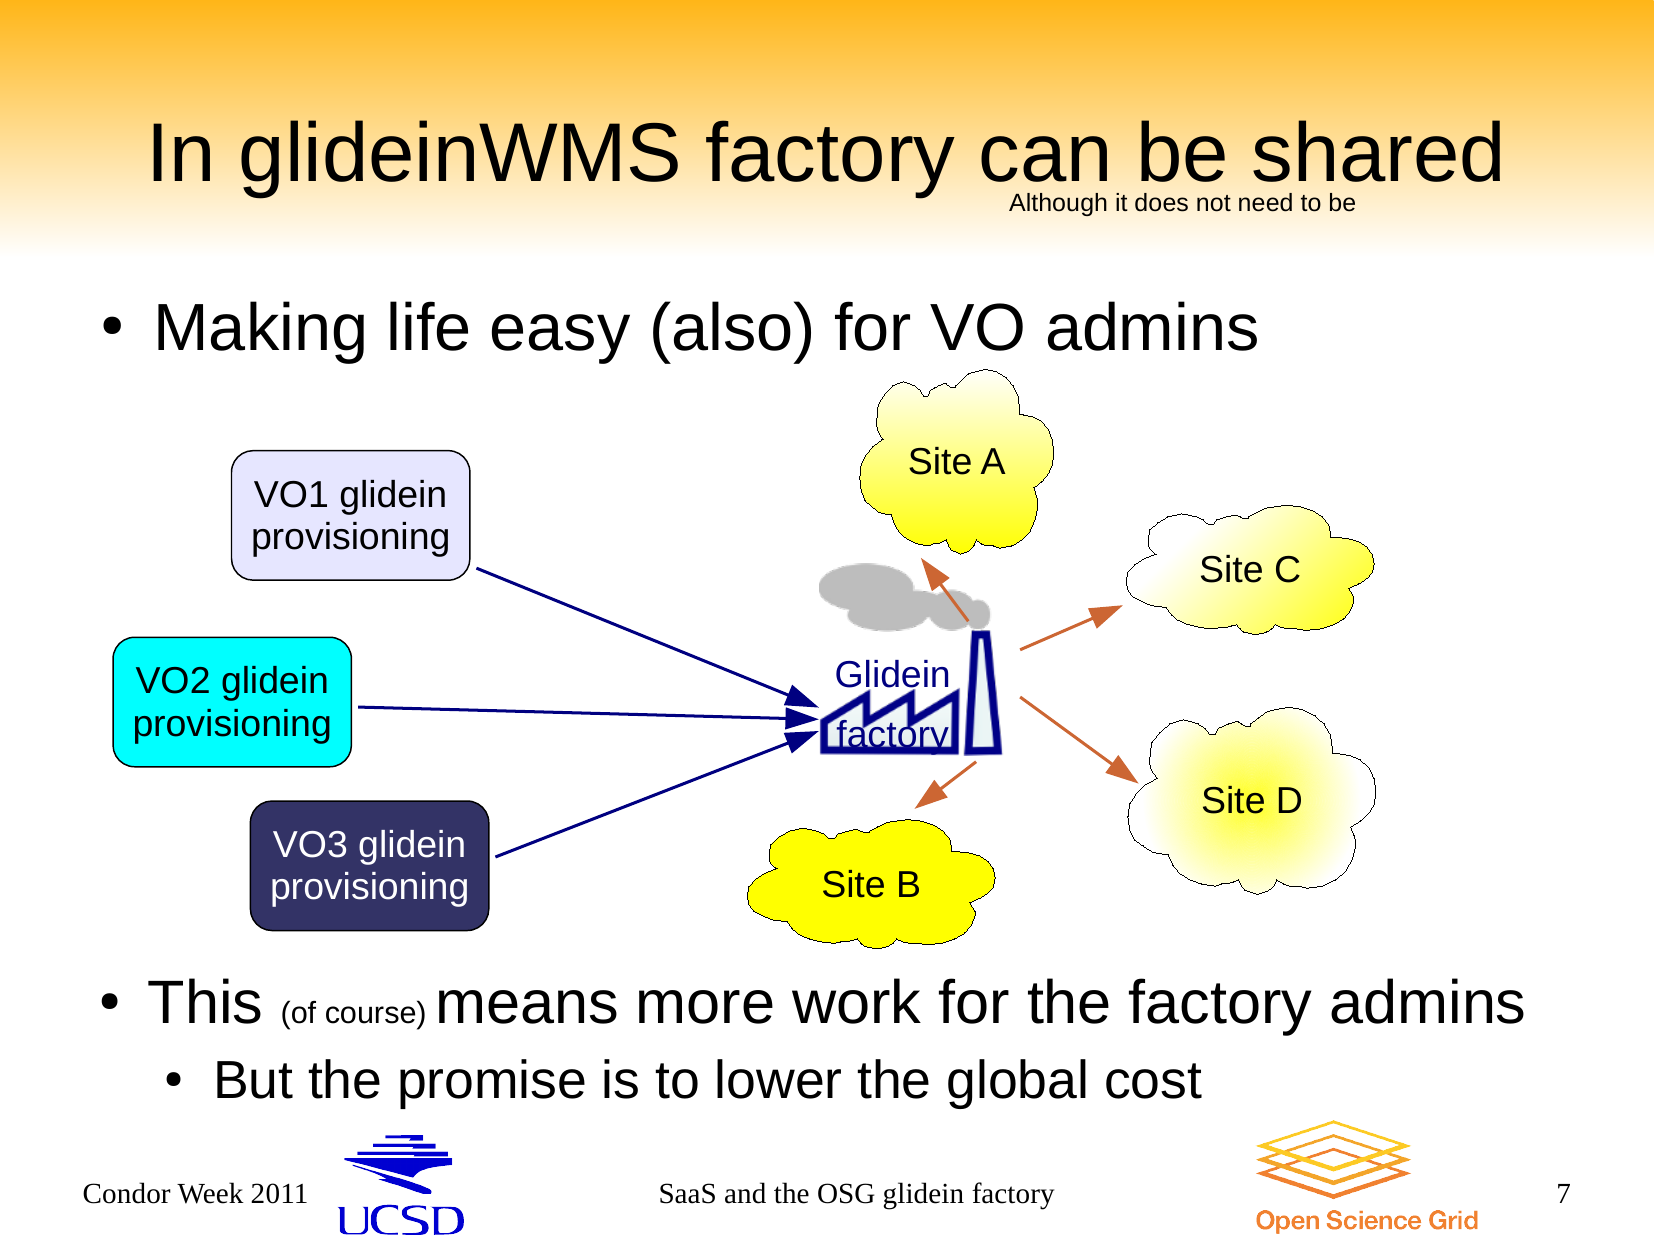

# In glideinWMS factory can be shared
Although it does not need to be
Making life easy (also) for VO admins
Site A
VO1 glidein
provisioning
Site C
VO2 glidein
provisioning
Glidein
factory
Site D
VO3 glidein
provisioning
Site B
This (of course) means more work for the factory admins
But the promise is to lower the global cost
Condor Week 2011
SaaS and the OSG glidein factory
7